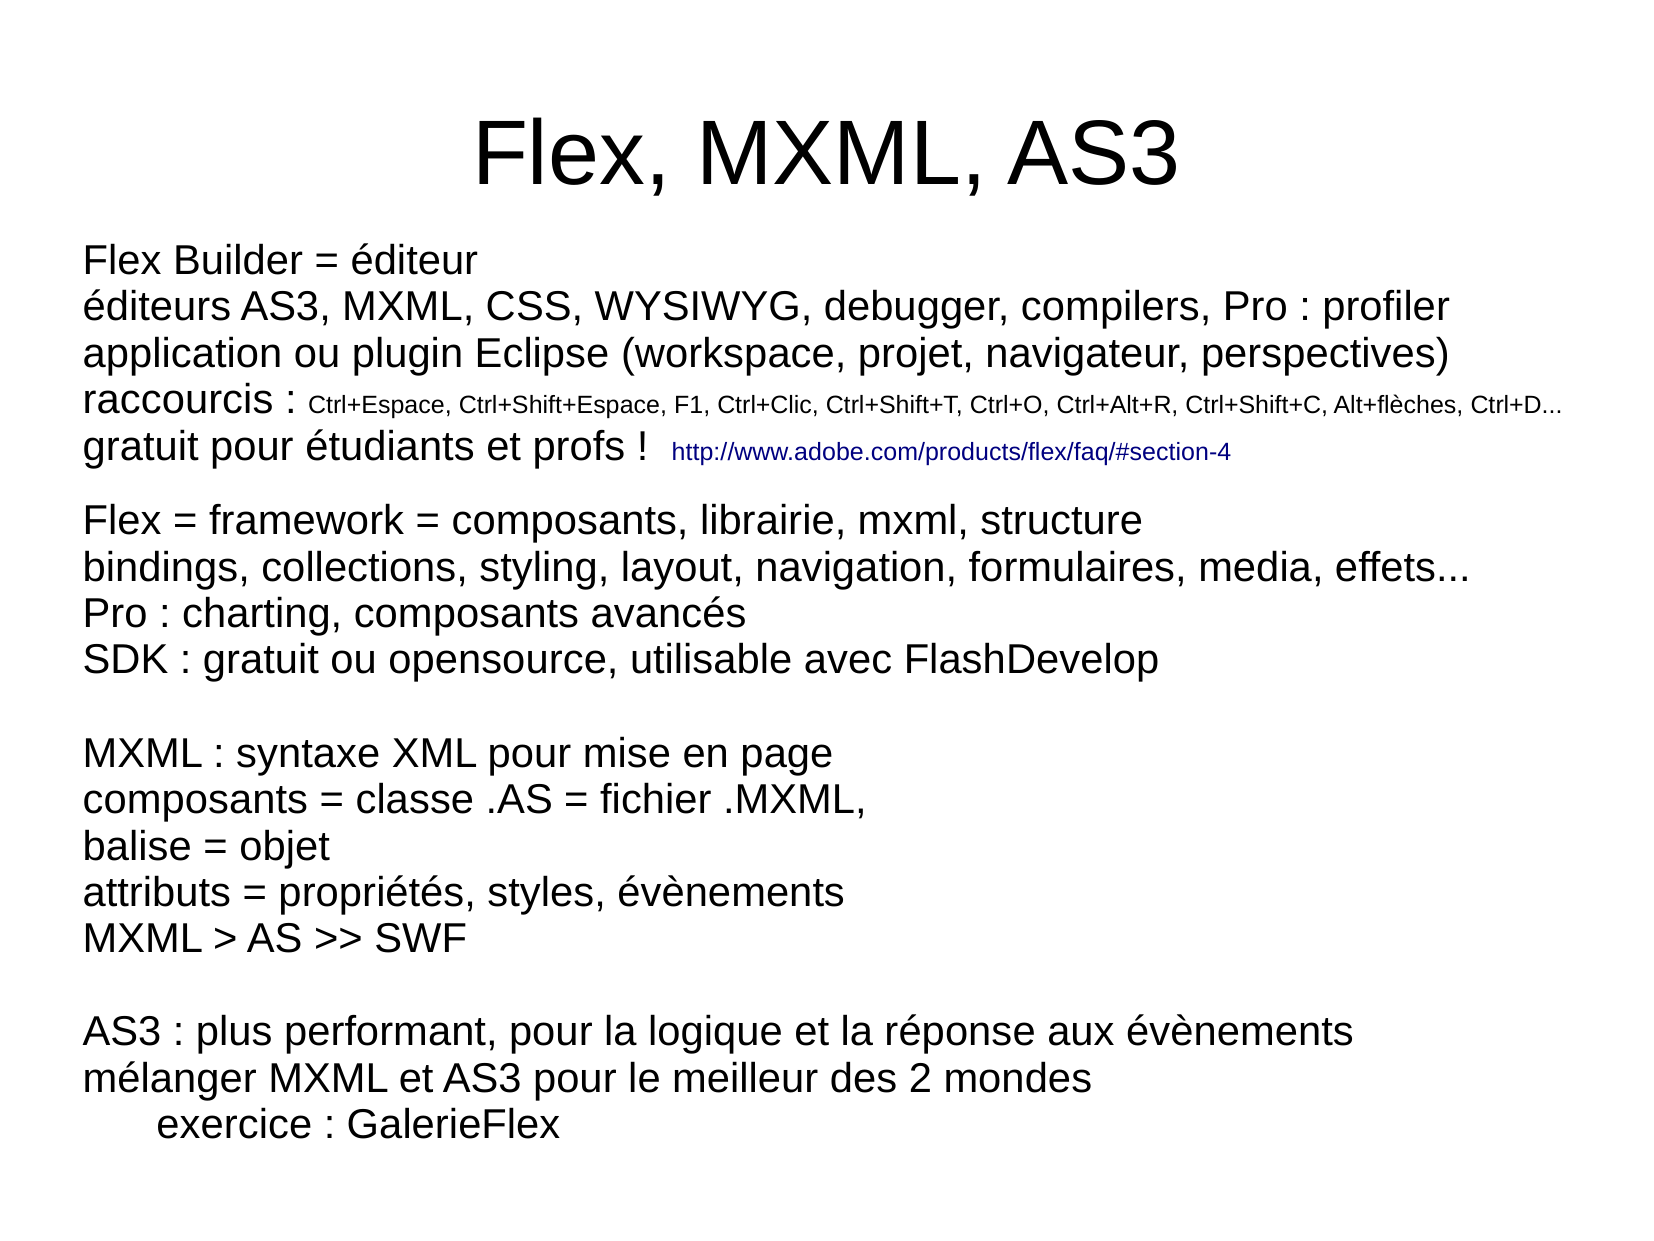

# Flex, MXML, AS3
Flex Builder = éditeur
éditeurs AS3, MXML, CSS, WYSIWYG, debugger, compilers, Pro : profiler
application ou plugin Eclipse (workspace, projet, navigateur, perspectives)
raccourcis : Ctrl+Espace, Ctrl+Shift+Espace, F1, Ctrl+Clic, Ctrl+Shift+T, Ctrl+O, Ctrl+Alt+R, Ctrl+Shift+C, Alt+flèches, Ctrl+D...
gratuit pour étudiants et profs ! http://www.adobe.com/products/flex/faq/#section-4
Flex = framework = composants, librairie, mxml, structure
bindings, collections, styling, layout, navigation, formulaires, media, effets...
Pro : charting, composants avancés
SDK : gratuit ou opensource, utilisable avec FlashDevelop
MXML : syntaxe XML pour mise en page
composants = classe .AS = fichier .MXML,
balise = objet
attributs = propriétés, styles, évènements
MXML > AS >> SWF
AS3 : plus performant, pour la logique et la réponse aux évènements
mélanger MXML et AS3 pour le meilleur des 2 mondes
	exercice : GalerieFlex